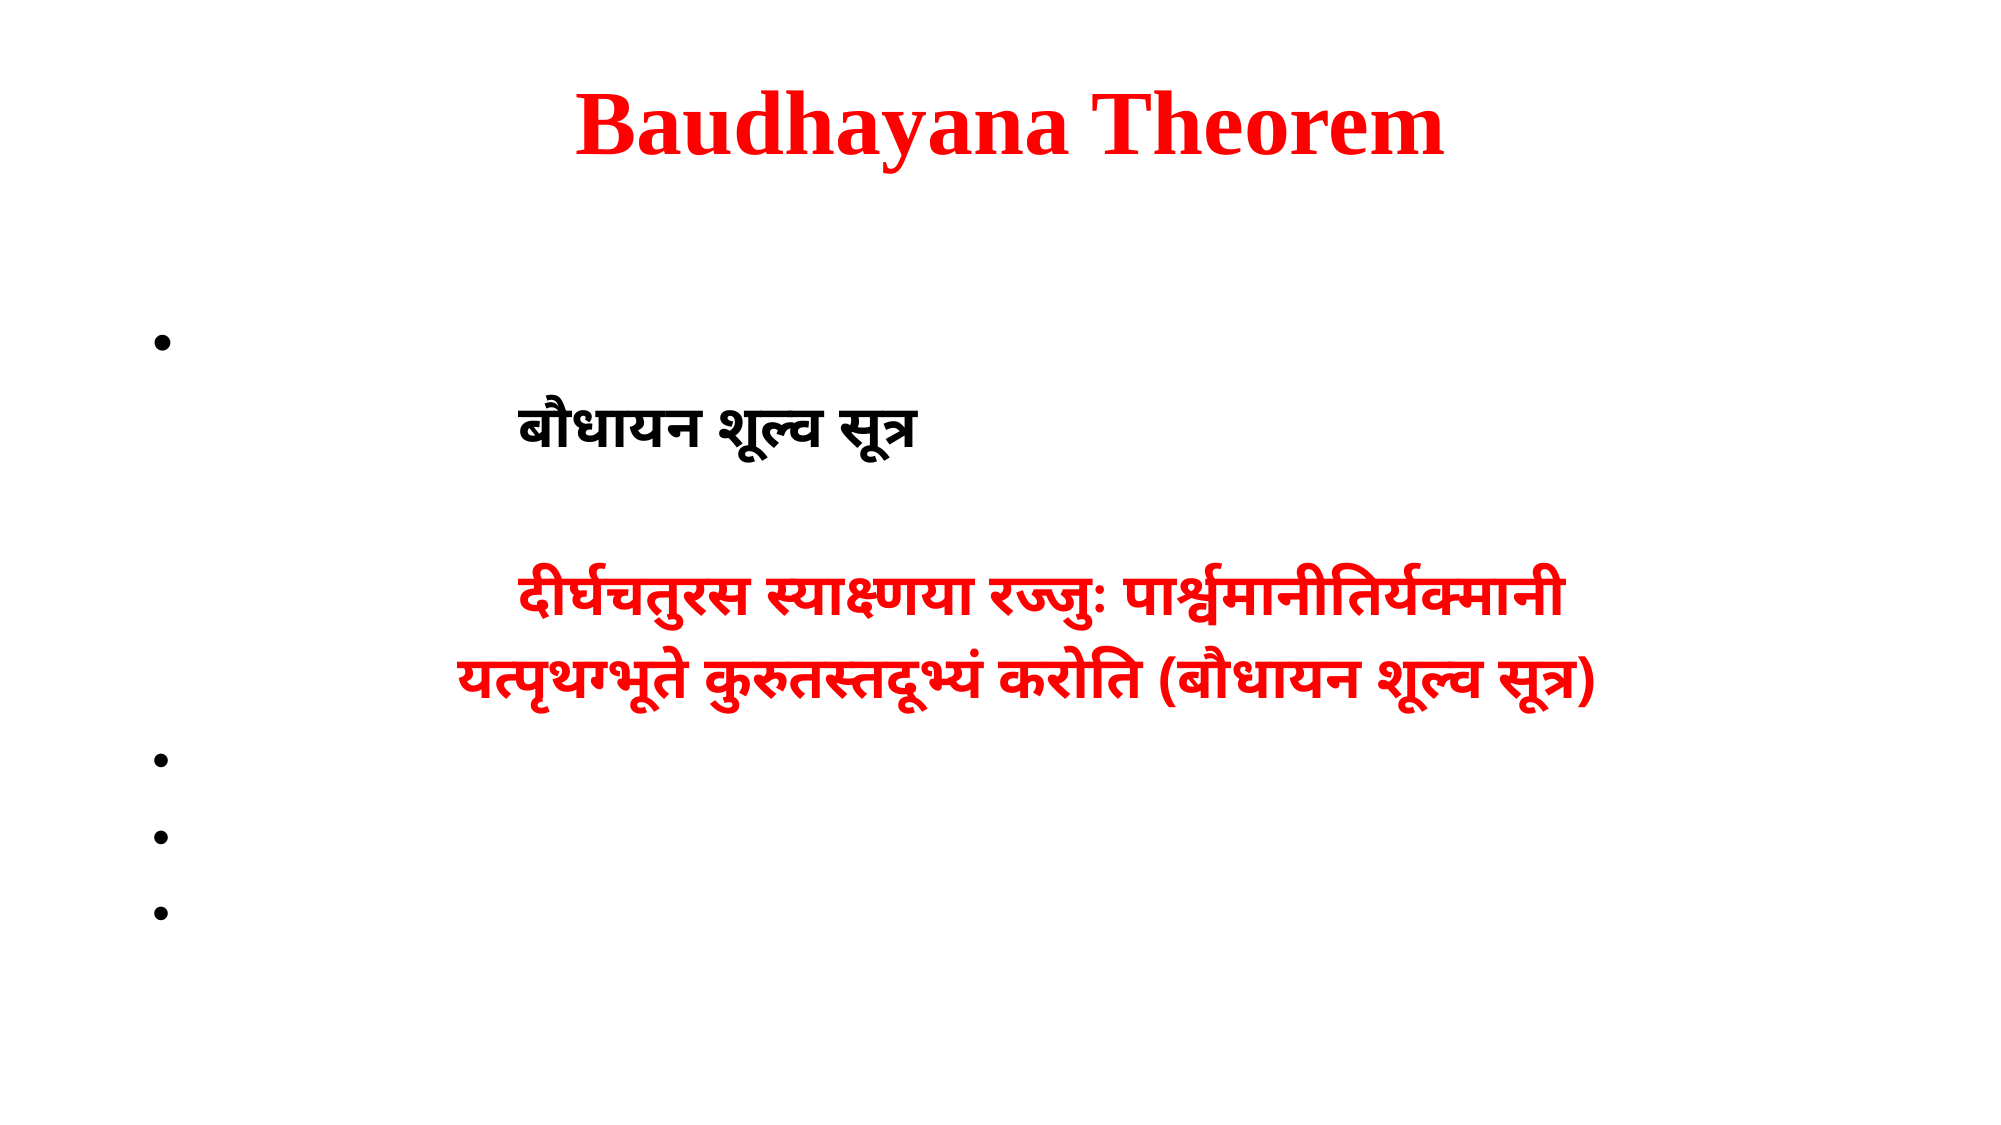

# Baudhayana Theorem
 बौधायन शूल्व सूत्र
 दीर्घचतुरस स्याक्ष्णया रज्जुः पार्श्वमानीतिर्यक्मानी
 यत्पृथग्भूते कुरुतस्तदूभ्यं करोति (बौधायन शूल्व सूत्र)